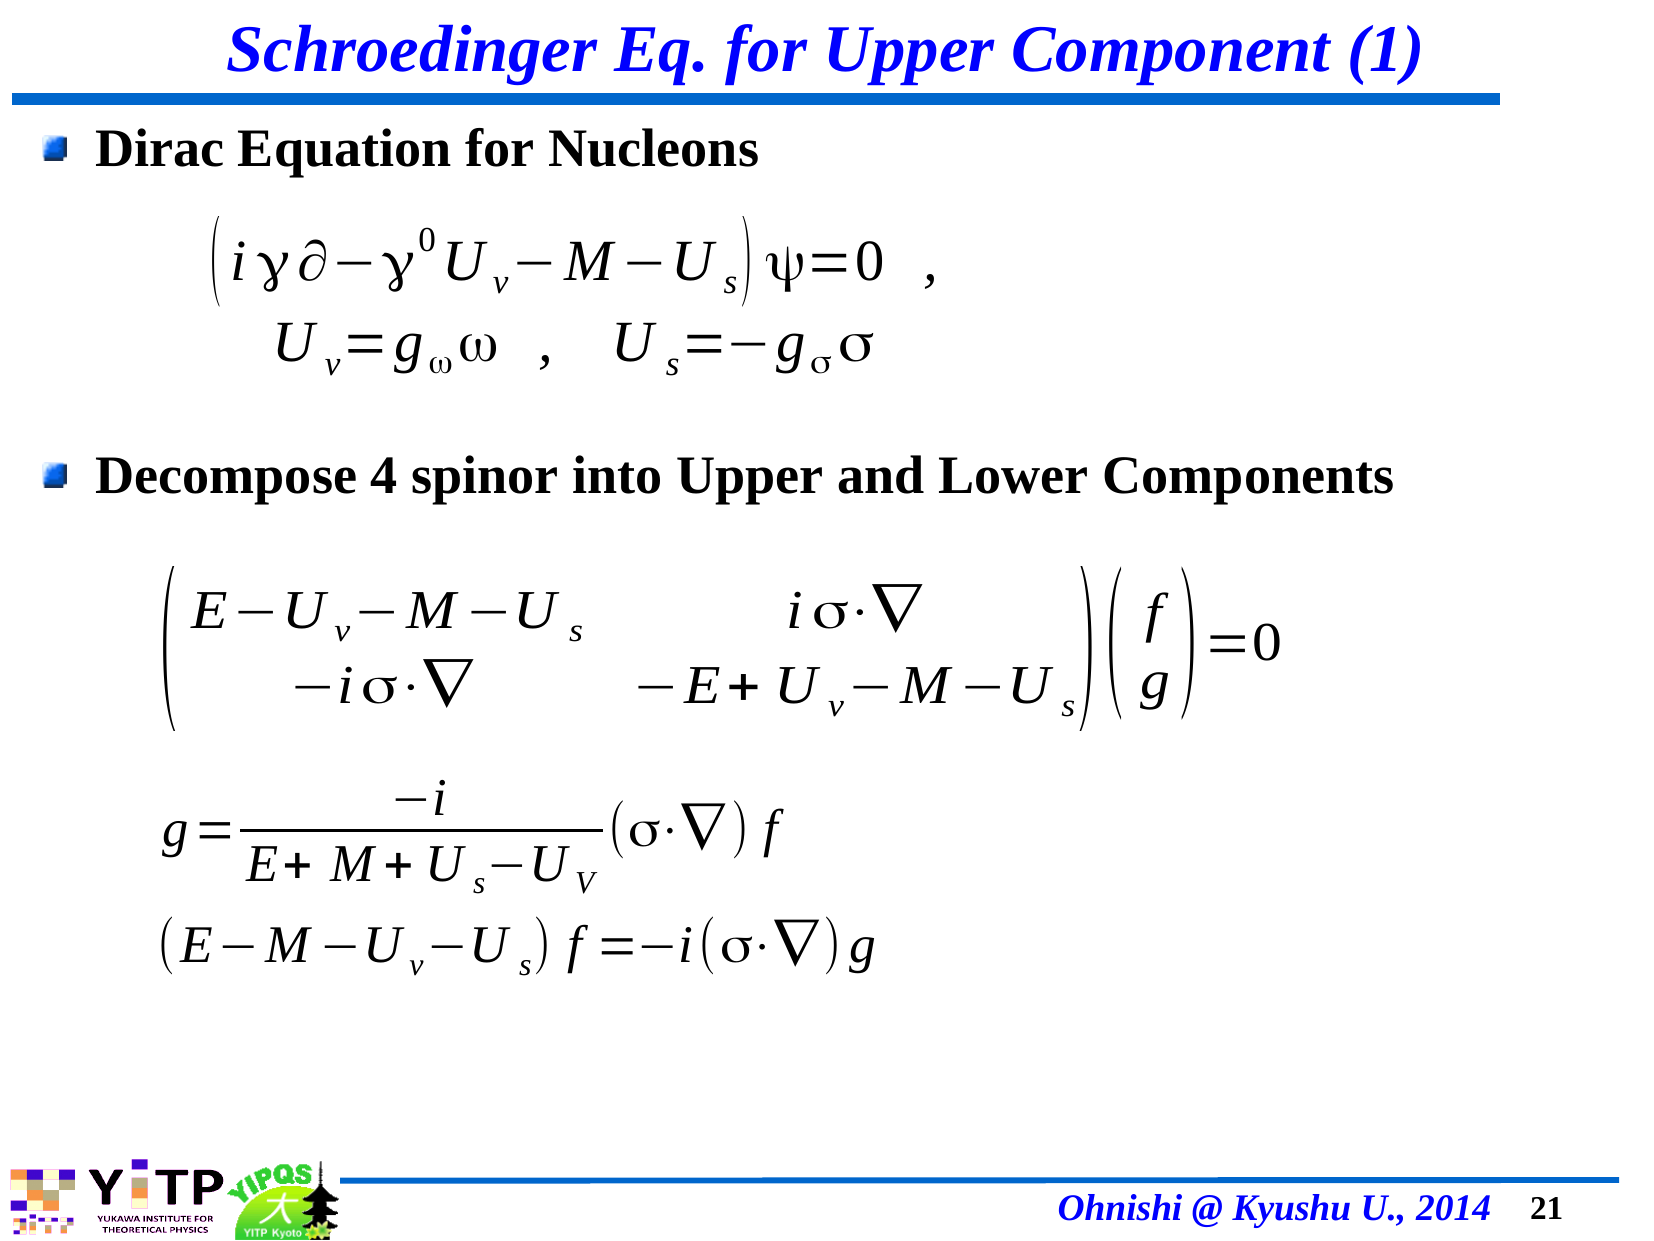

# Schroedinger Eq. for Upper Component (1)
Dirac Equation for Nucleons
Decompose 4 spinor into Upper and Lower Components